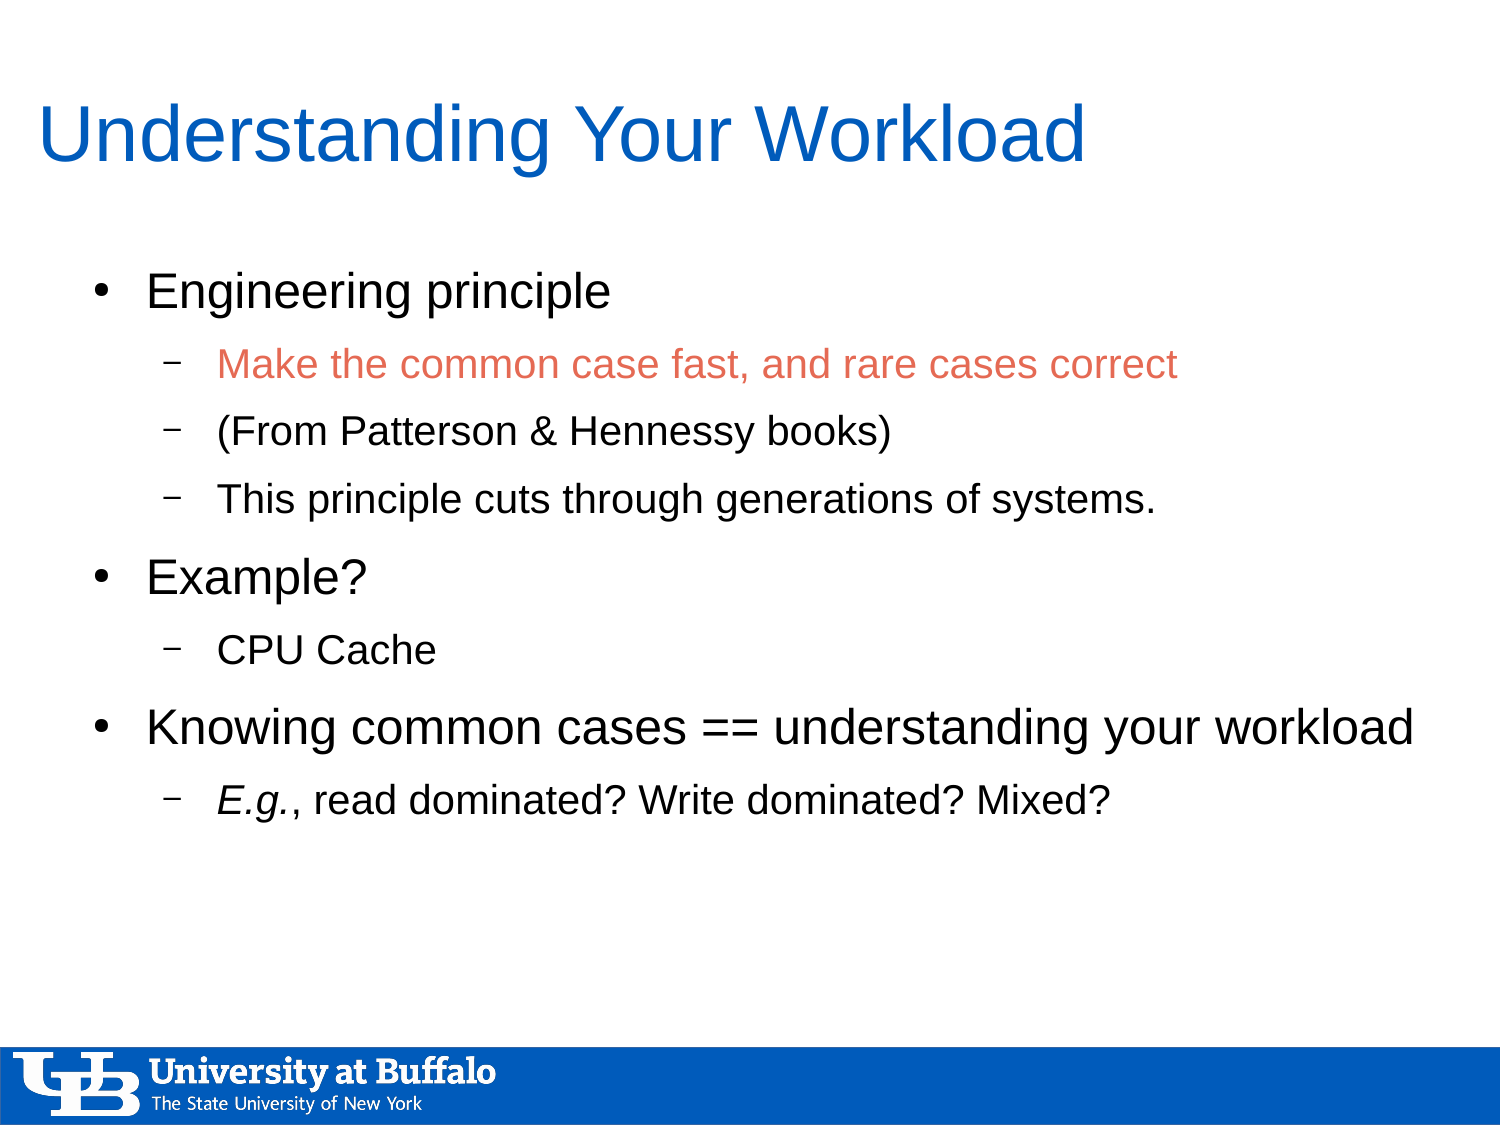

# Understanding Your Workload
Engineering principle
Make the common case fast, and rare cases correct
(From Patterson & Hennessy books)
This principle cuts through generations of systems.
Example?
CPU Cache
Knowing common cases == understanding your workload
E.g., read dominated? Write dominated? Mixed?